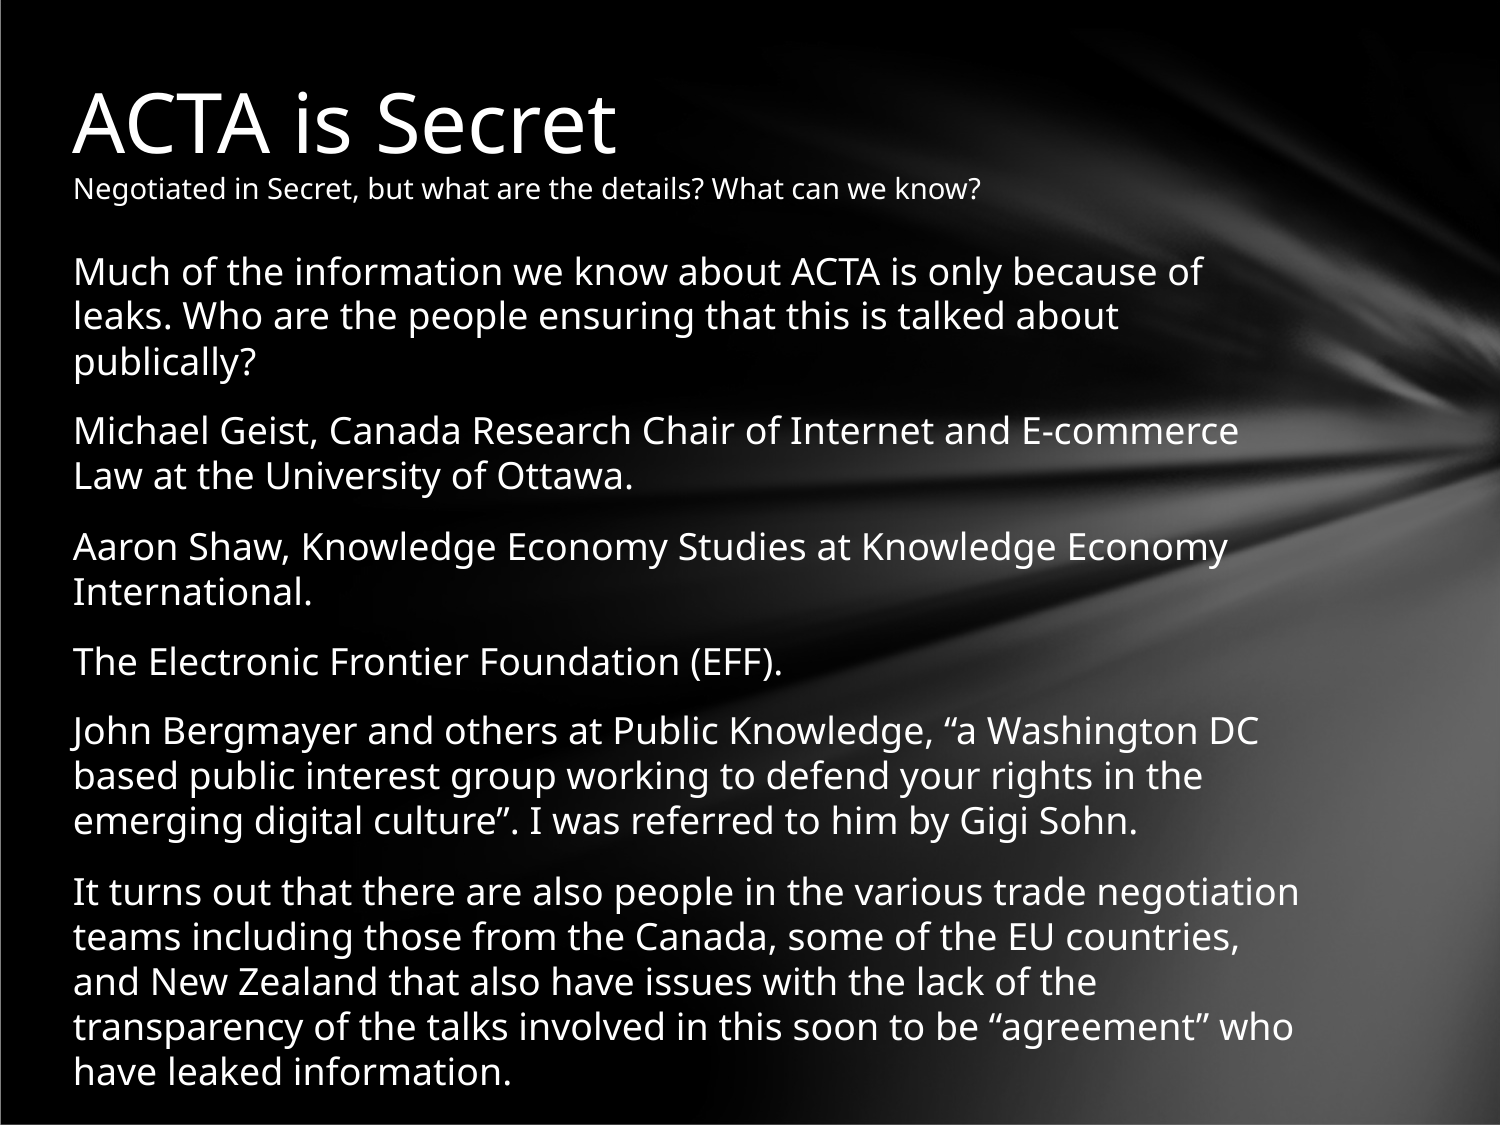

ACTA is Secret
Negotiated in Secret, but what are the details? What can we know?
# Much of the information we know about ACTA is only because of leaks. Who are the people ensuring that this is talked about publically?
Michael Geist, Canada Research Chair of Internet and E-commerce Law at the University of Ottawa.
Aaron Shaw, Knowledge Economy Studies at Knowledge Economy International.
The Electronic Frontier Foundation (EFF).
John Bergmayer and others at Public Knowledge, “a Washington DC based public interest group working to defend your rights in the emerging digital culture”. I was referred to him by Gigi Sohn.
It turns out that there are also people in the various trade negotiation teams including those from the Canada, some of the EU countries, and New Zealand that also have issues with the lack of the transparency of the talks involved in this soon to be “agreement” who have leaked information.